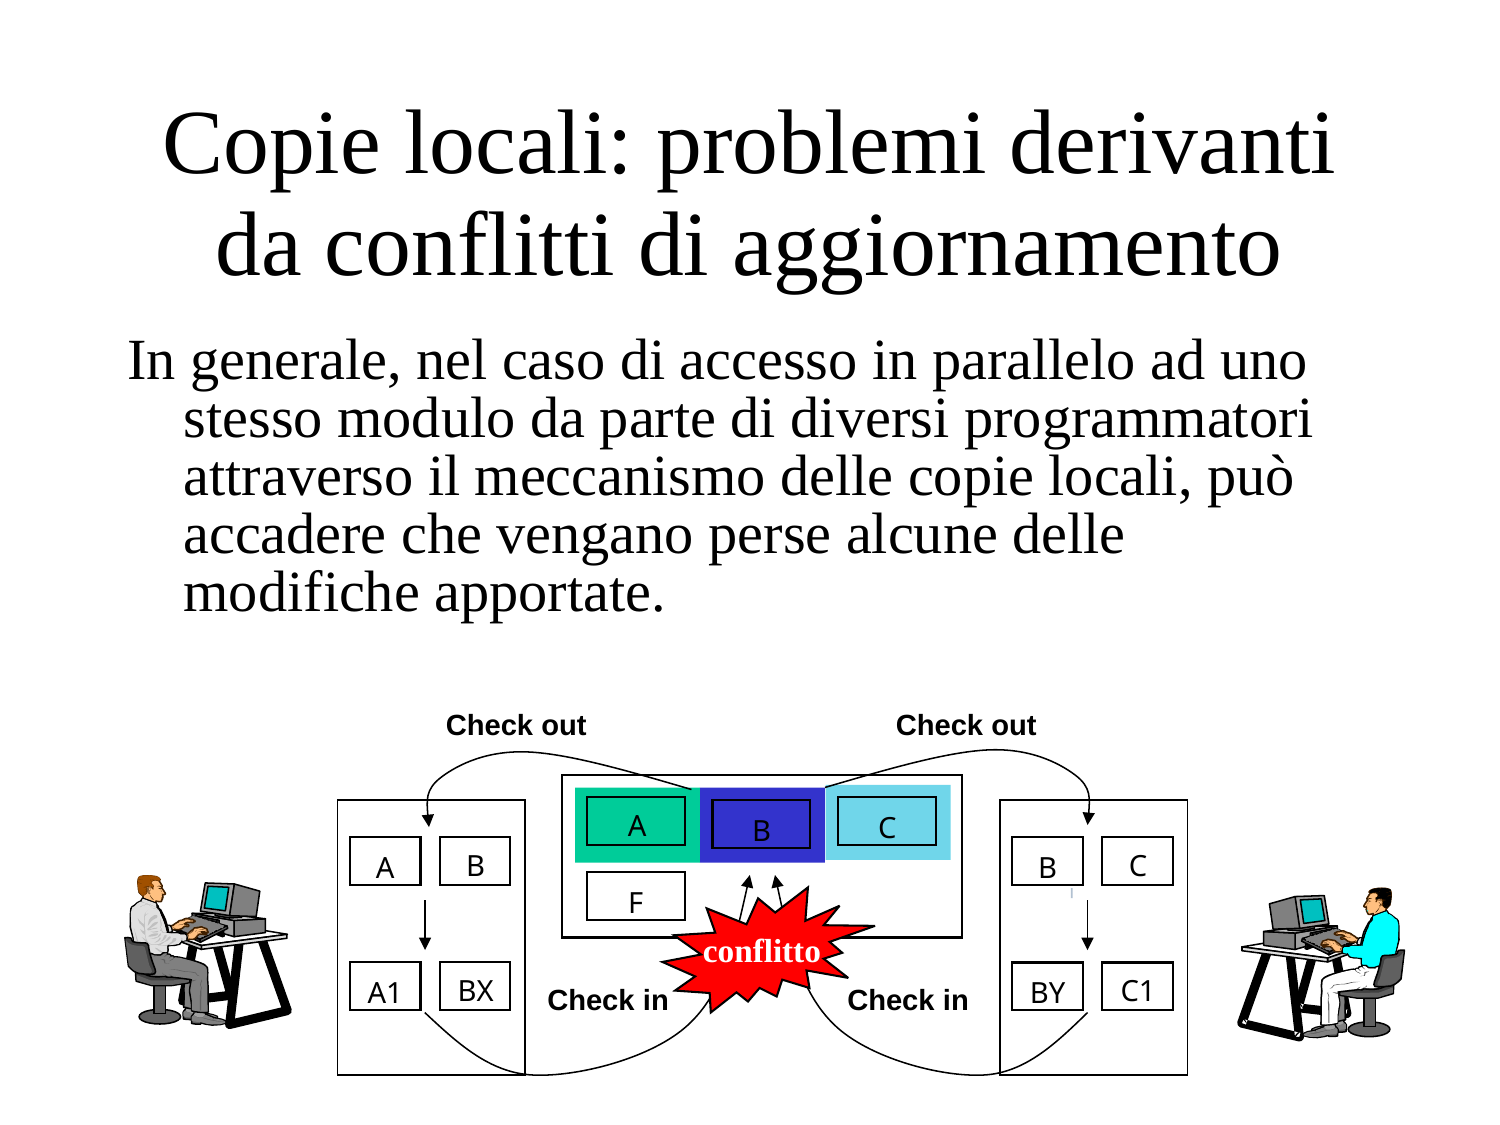

# Copie locali: problemi derivanti da conflitti di aggiornamento
In generale, nel caso di accesso in parallelo ad uno stesso modulo da parte di diversi programmatori attraverso il meccanismo delle copie locali, può accadere che vengano perse alcune delle modifiche apportate.
Check out
Check out
A
C
B
B
A
C
B
F
conflitto
BX
A1
C1
BY
Check in
Check in